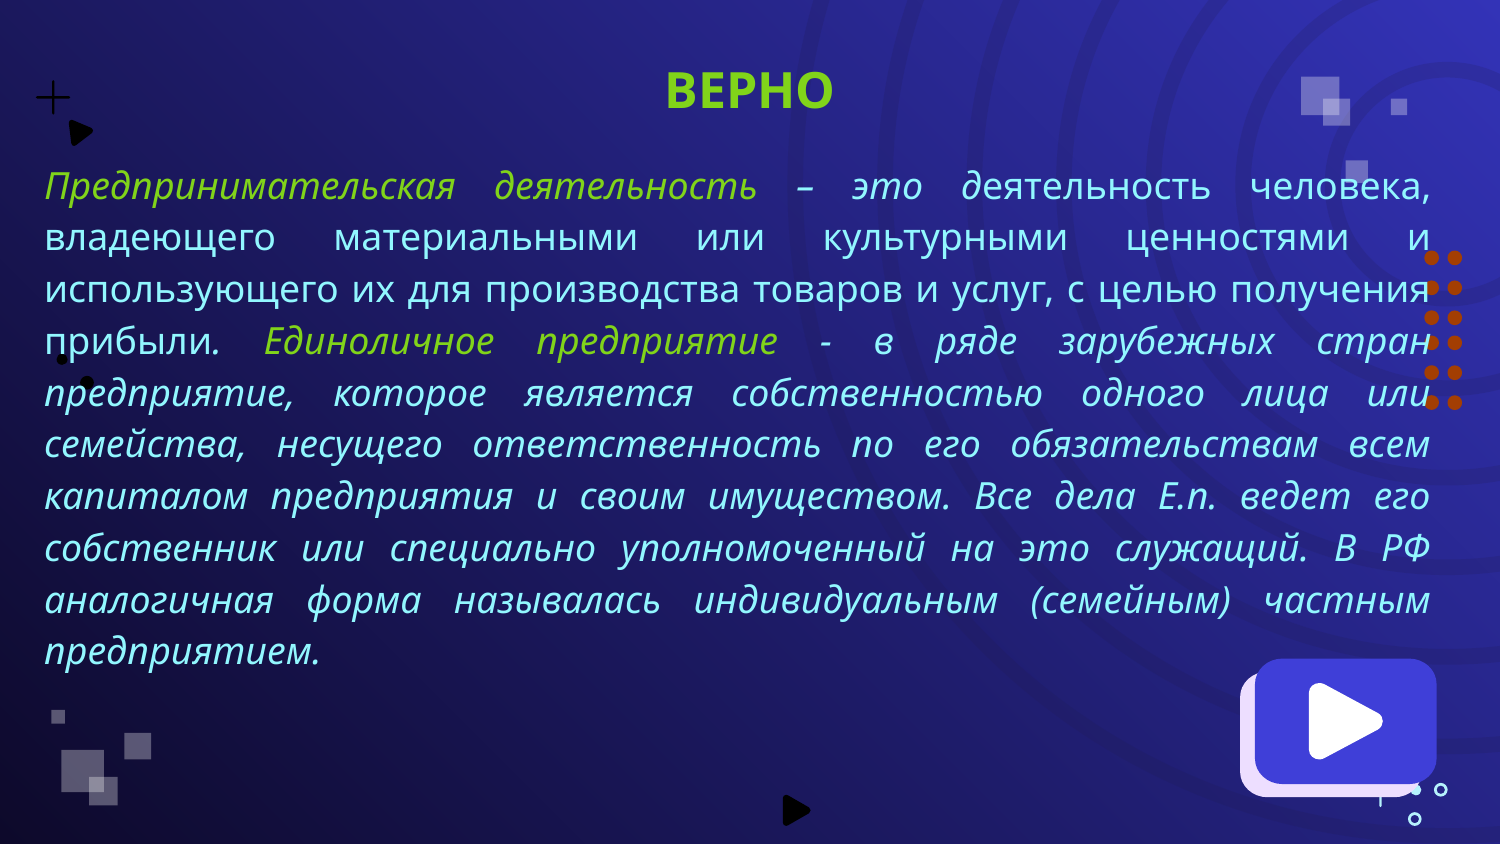

# ВЕРНО
Предпринимательская деятельность – это деятельность человека, владеющего материальными или культурными ценностями и использующего их для производства товаров и услуг, с целью получения прибыли. Единоличное предприятие - в ряде зарубежных стран предприятие, которое является собственностью одного лица или семейства, несущего ответственность по его обязательствам всем капиталом предприятия и своим имуществом. Все дела Е.п. ведет его собственник или специально уполномоченный на это служащий. В РФ аналогичная форма называлась индивидуальным (семейным) частным предприятием.